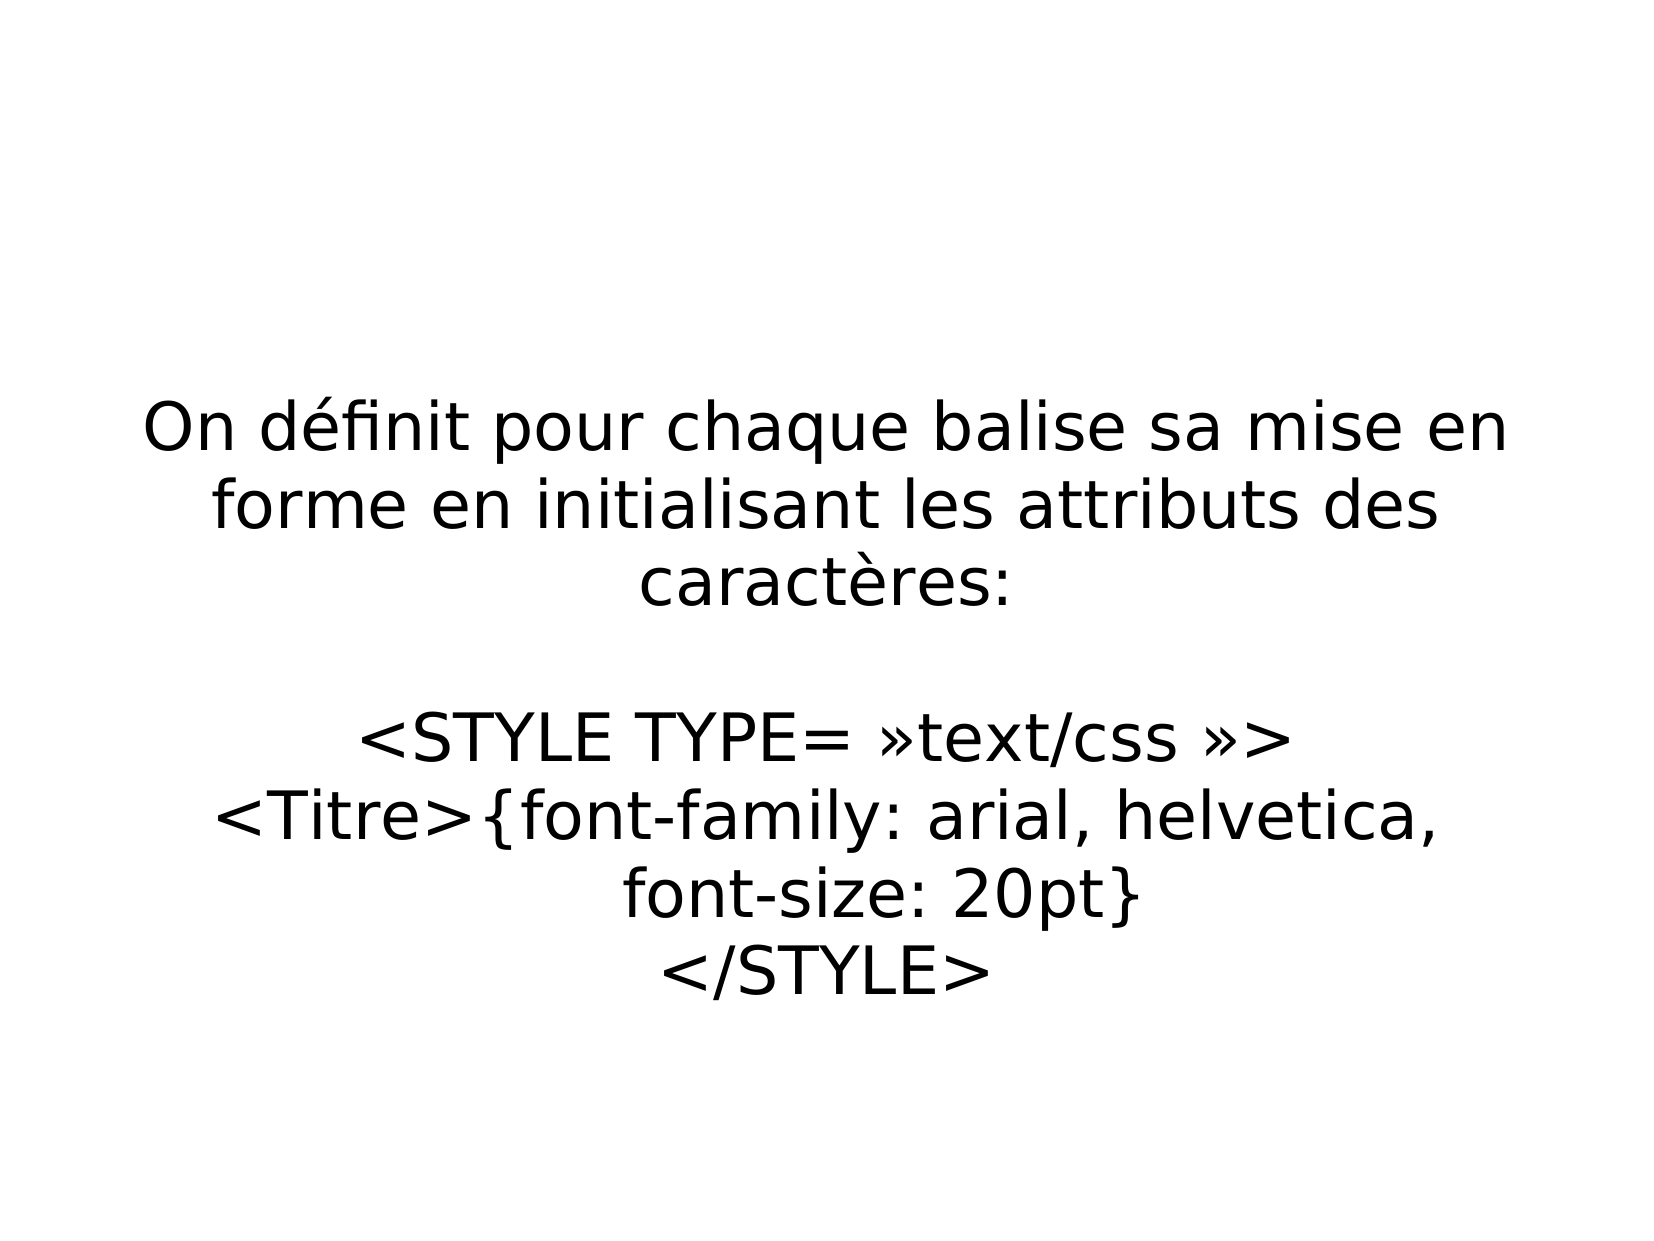

#
On définit pour chaque balise sa mise en forme en initialisant les attributs des caractères:
<STYLE TYPE= »text/css »>
<Titre>{font-family: arial, helvetica,
	 font-size: 20pt}
</STYLE>